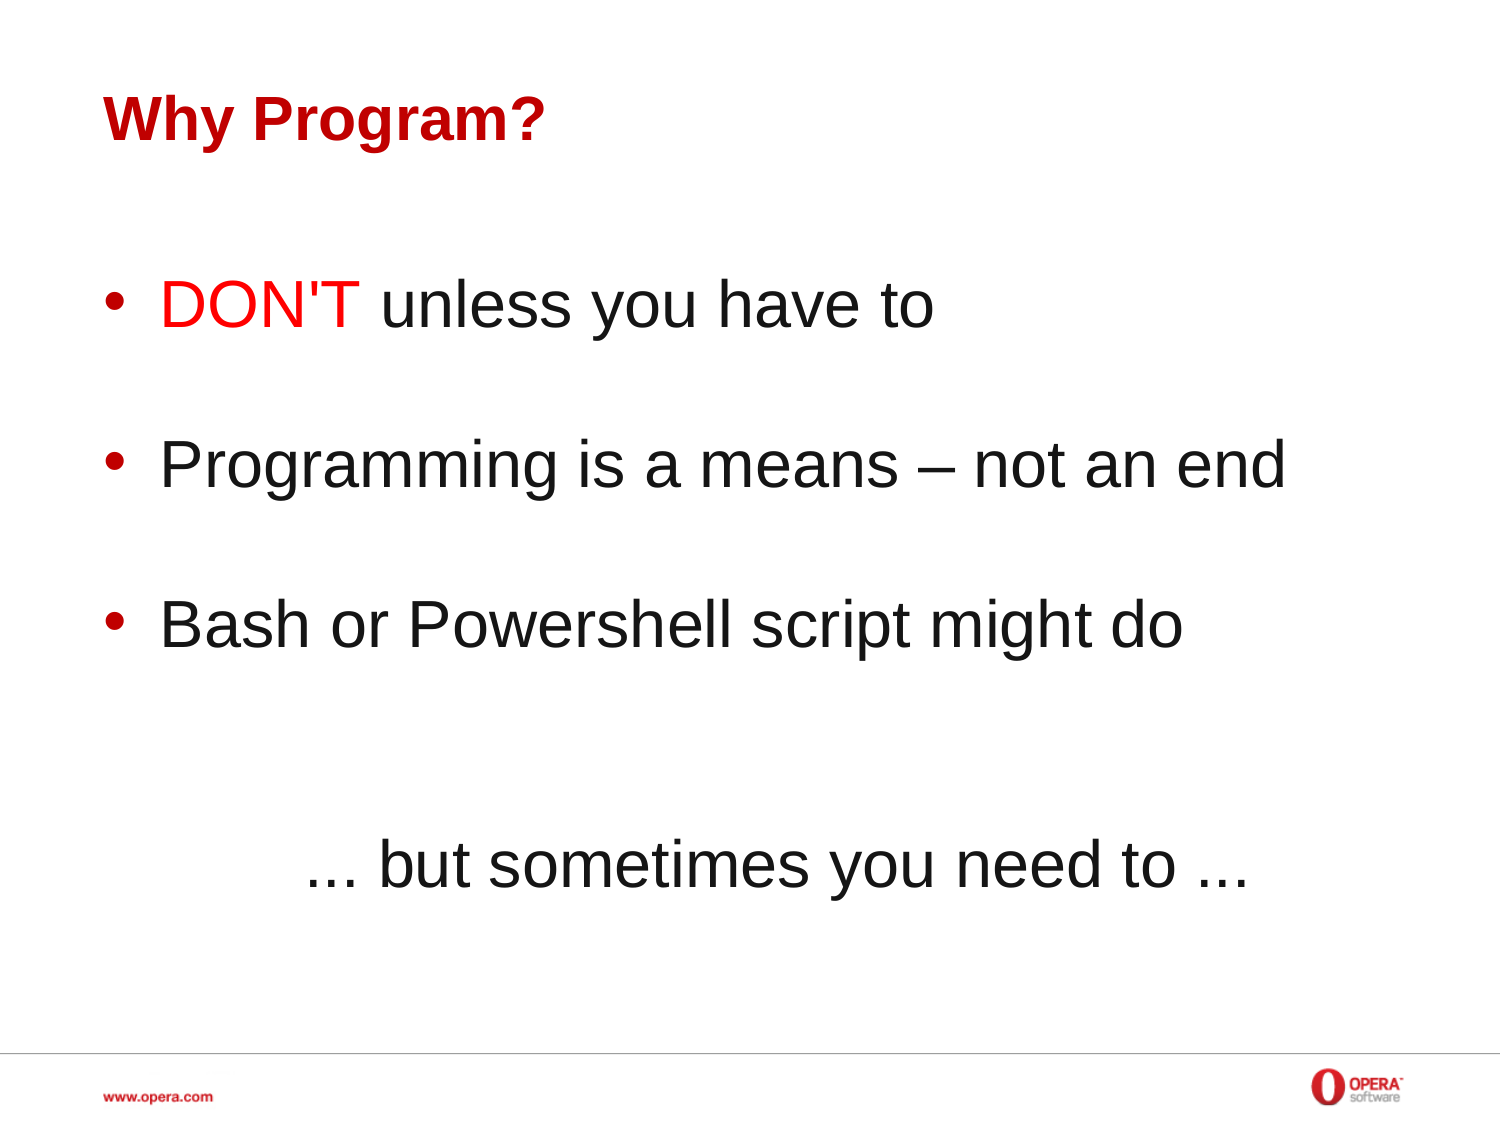

# Why Program?
DON'T unless you have to
Programming is a means – not an end
Bash or Powershell script might do
... but sometimes you need to ...